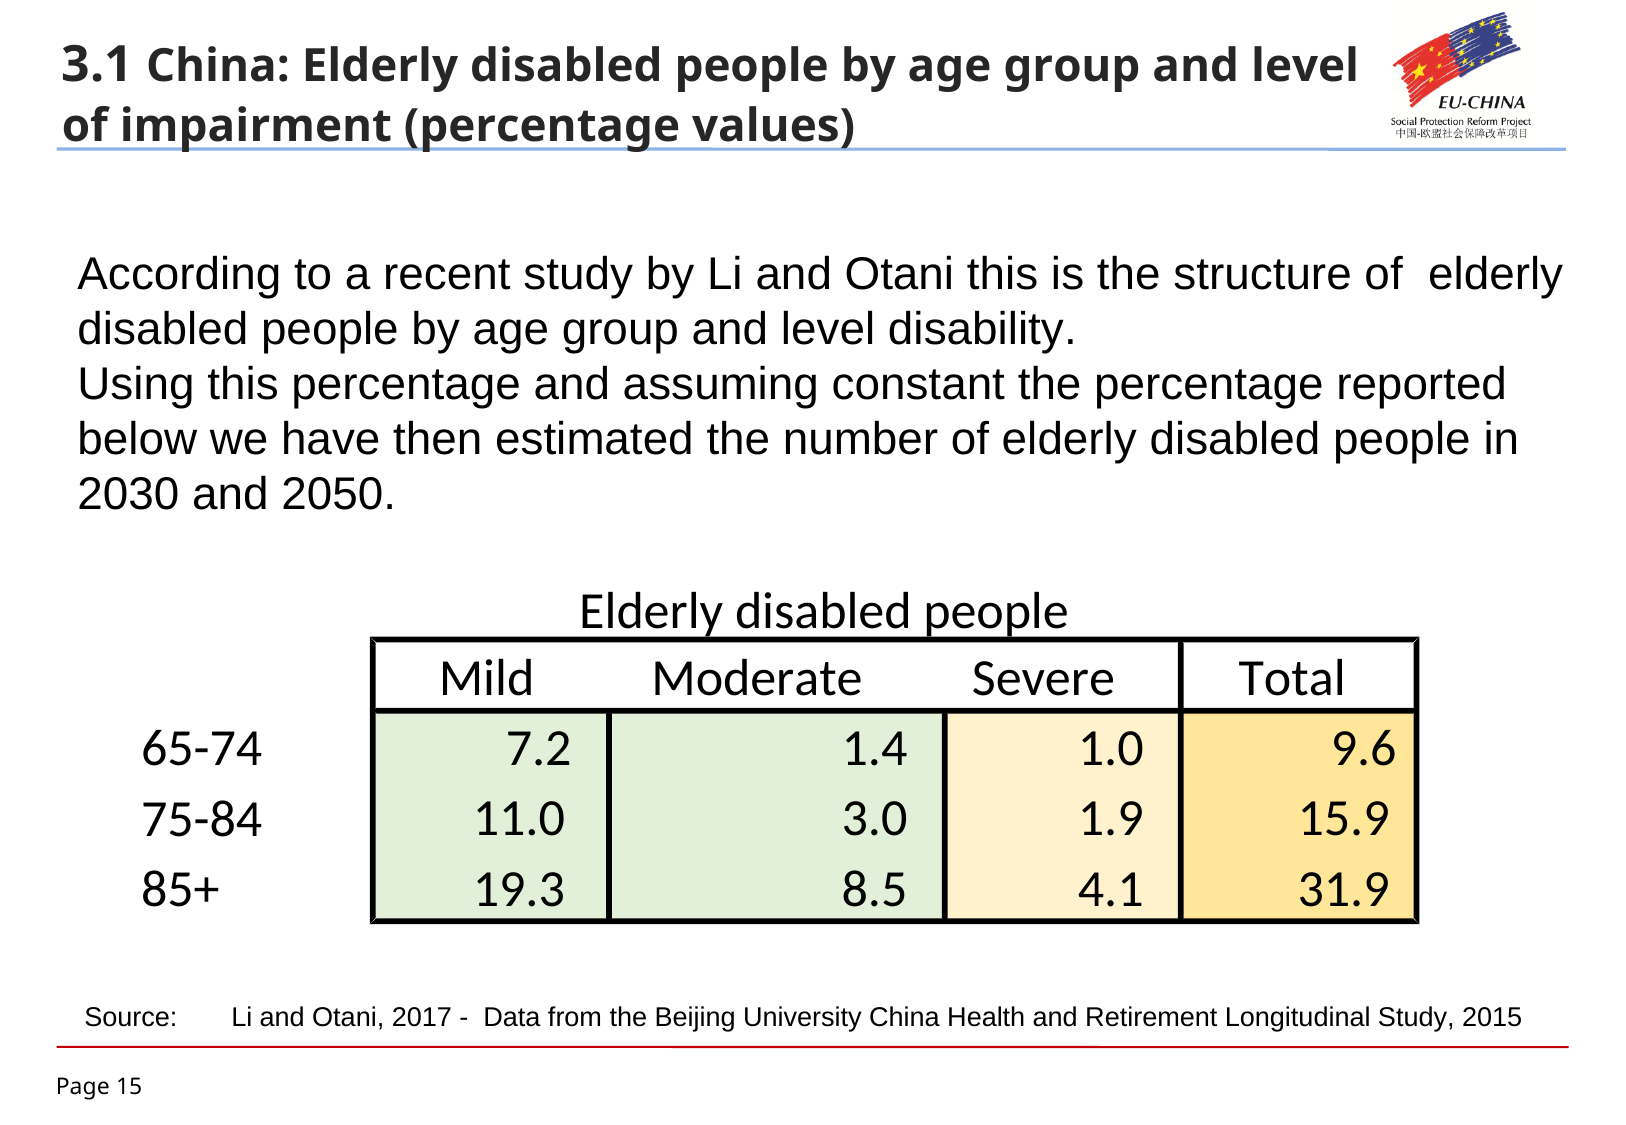

3.1 China: Elderly disabled people by age group and level of impairment (percentage values)
According to a recent study by Li and Otani this is the structure of elderly disabled people by age group and level disability.
Using this percentage and assuming constant the percentage reported below we have then estimated the number of elderly disabled people in 2030 and 2050.
Elderly disabled people
Mild
Moderate
Severe
Total
65-74
7.2
1.4
1.0
9.6
11.0
3.0
1.9
15.9
75-84
85+
19.3
8.5
4.1
31.9
Source: 	Li and Otani, 2017 - Data from the Beijing University China Health and Retirement Longitudinal Study, 2015